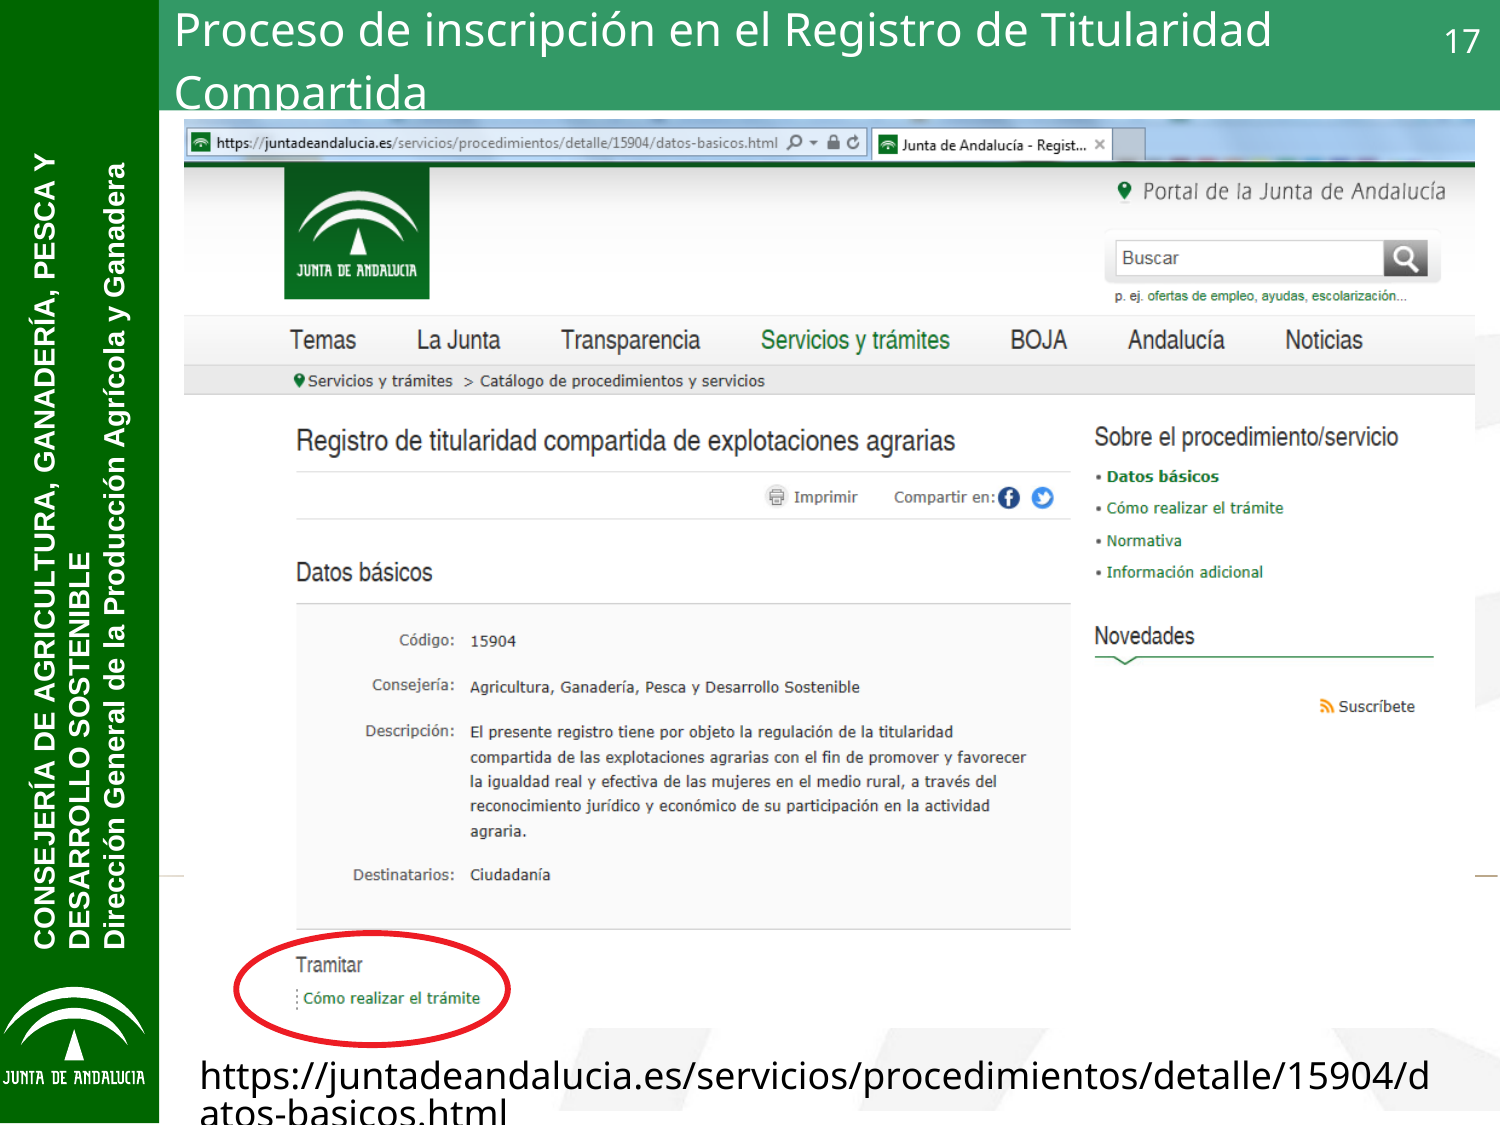

Proceso de inscripción en el Registro de Titularidad Compartida
17
https://juntadeandalucia.es/servicios/procedimientos/detalle/15904/datos-basicos.html